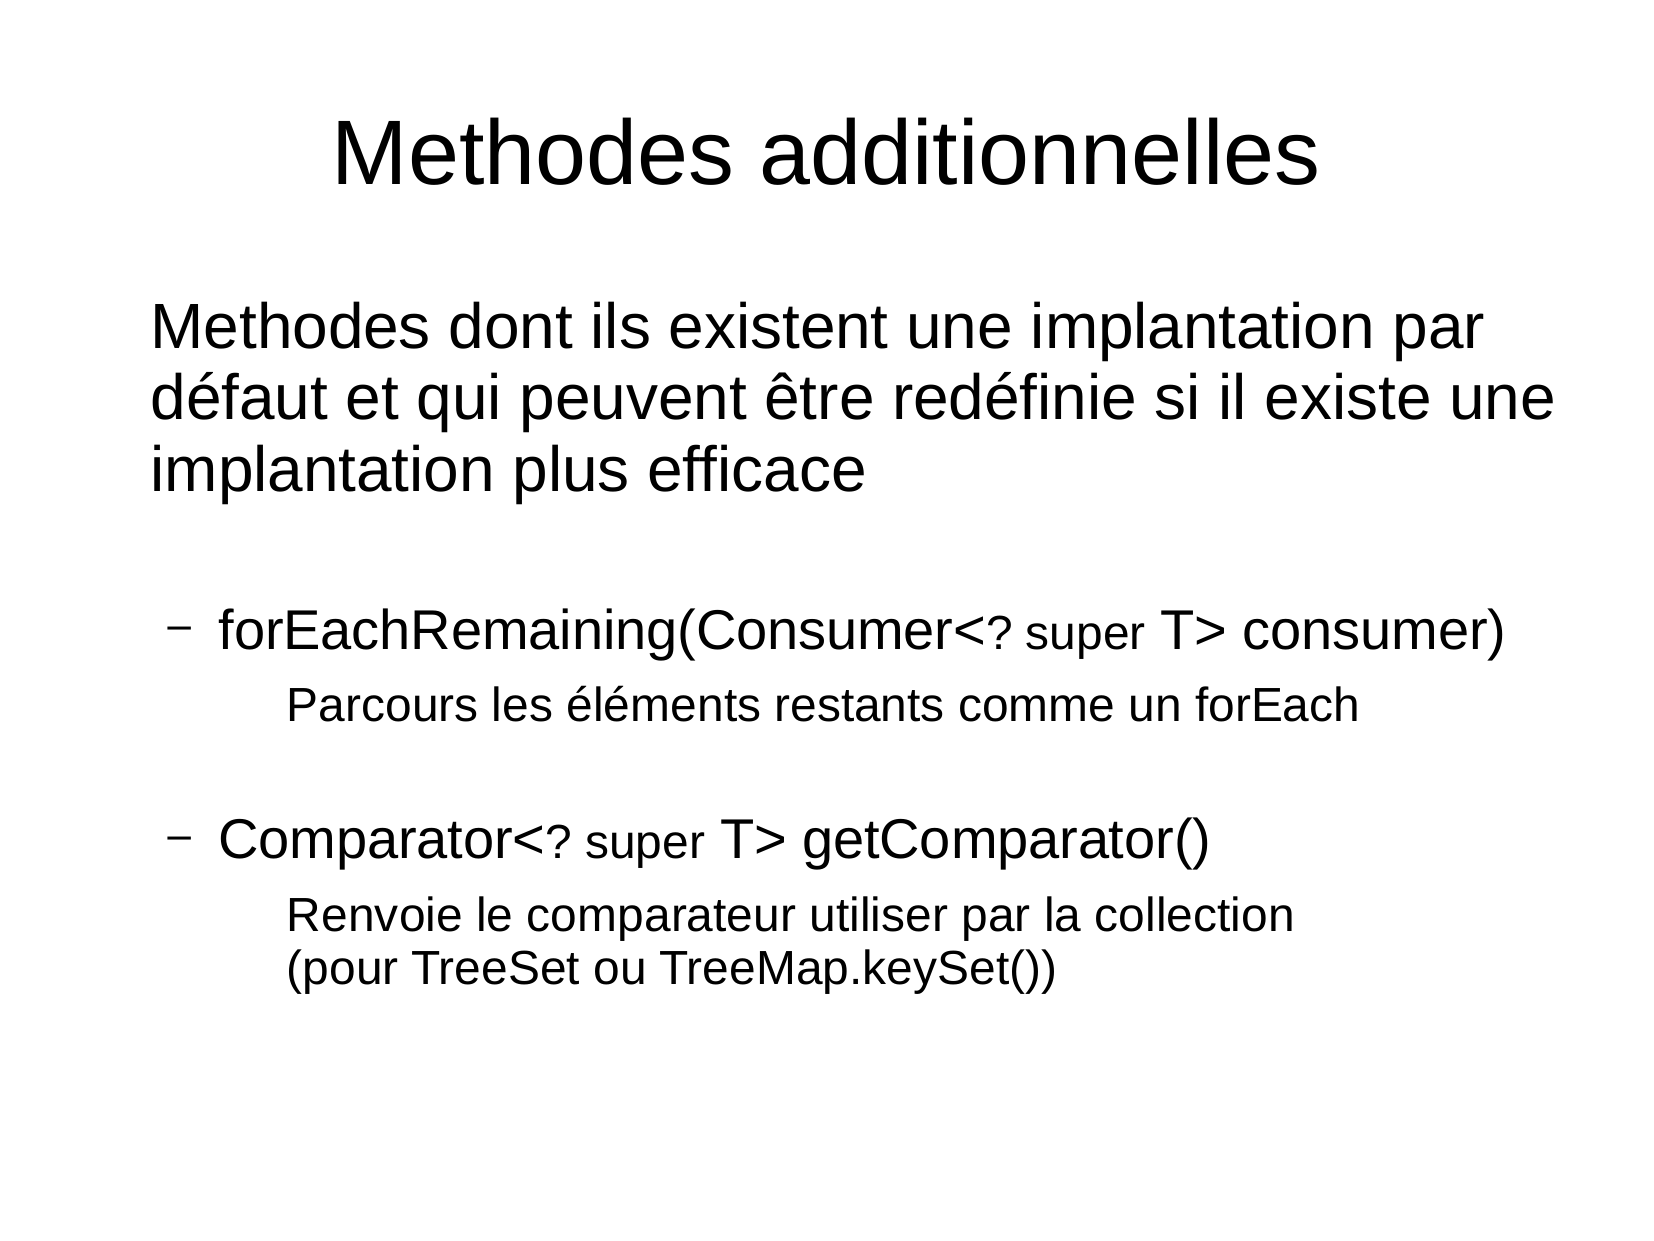

# Methodes additionnelles
Methodes dont ils existent une implantation par défaut et qui peuvent être redéfinie si il existe une implantation plus efficace
forEachRemaining(Consumer<? super T> consumer)
Parcours les éléments restants comme un forEach
Comparator<? super T> getComparator()
Renvoie le comparateur utiliser par la collection
(pour TreeSet ou TreeMap.keySet())